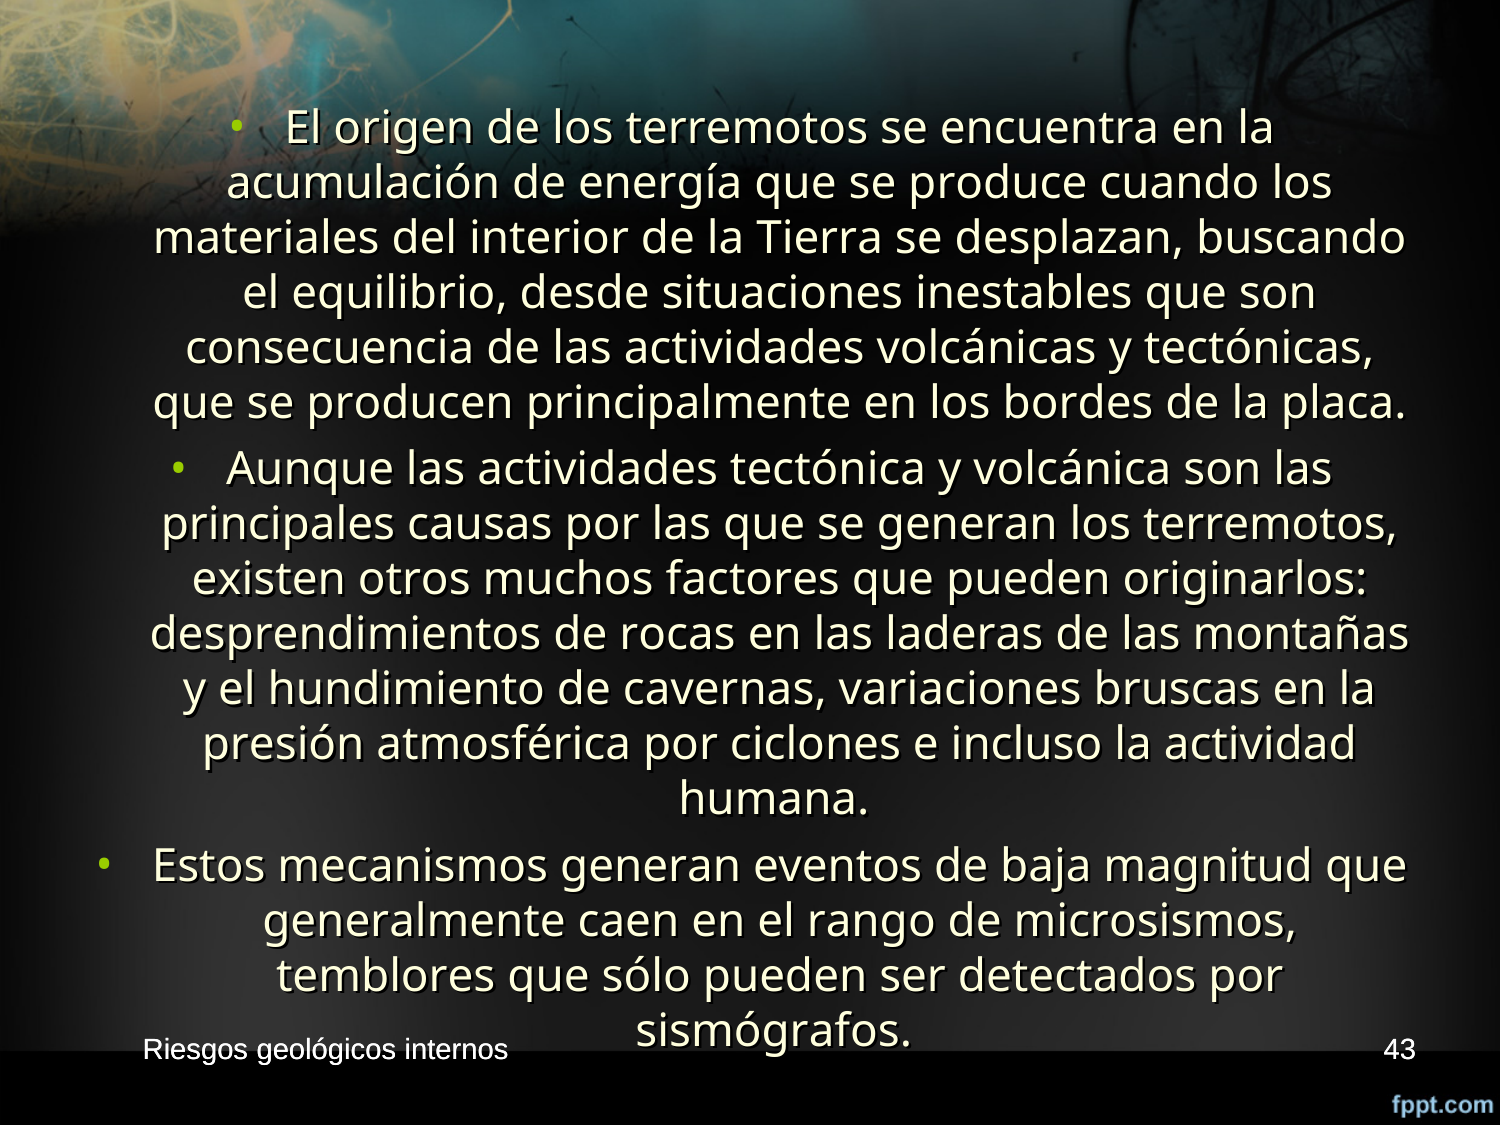

# El origen de los terremotos se encuentra en la acumulación de energía que se produce cuando los materiales del interior de la Tierra se desplazan, buscando el equilibrio, desde situaciones inestables que son consecuencia de las actividades volcánicas y tectónicas, que se producen principalmente en los bordes de la placa.
Aunque las actividades tectónica y volcánica son las principales causas por las que se generan los terremotos, existen otros muchos factores que pueden originarlos: desprendimientos de rocas en las laderas de las montañas y el hundimiento de cavernas, variaciones bruscas en la presión atmosférica por ciclones e incluso la actividad humana.
Estos mecanismos generan eventos de baja magnitud que generalmente caen en el rango de microsismos, temblores que sólo pueden ser detectados por sismógrafos.
Riesgos geológicos internos
Riesgos geológicos internos